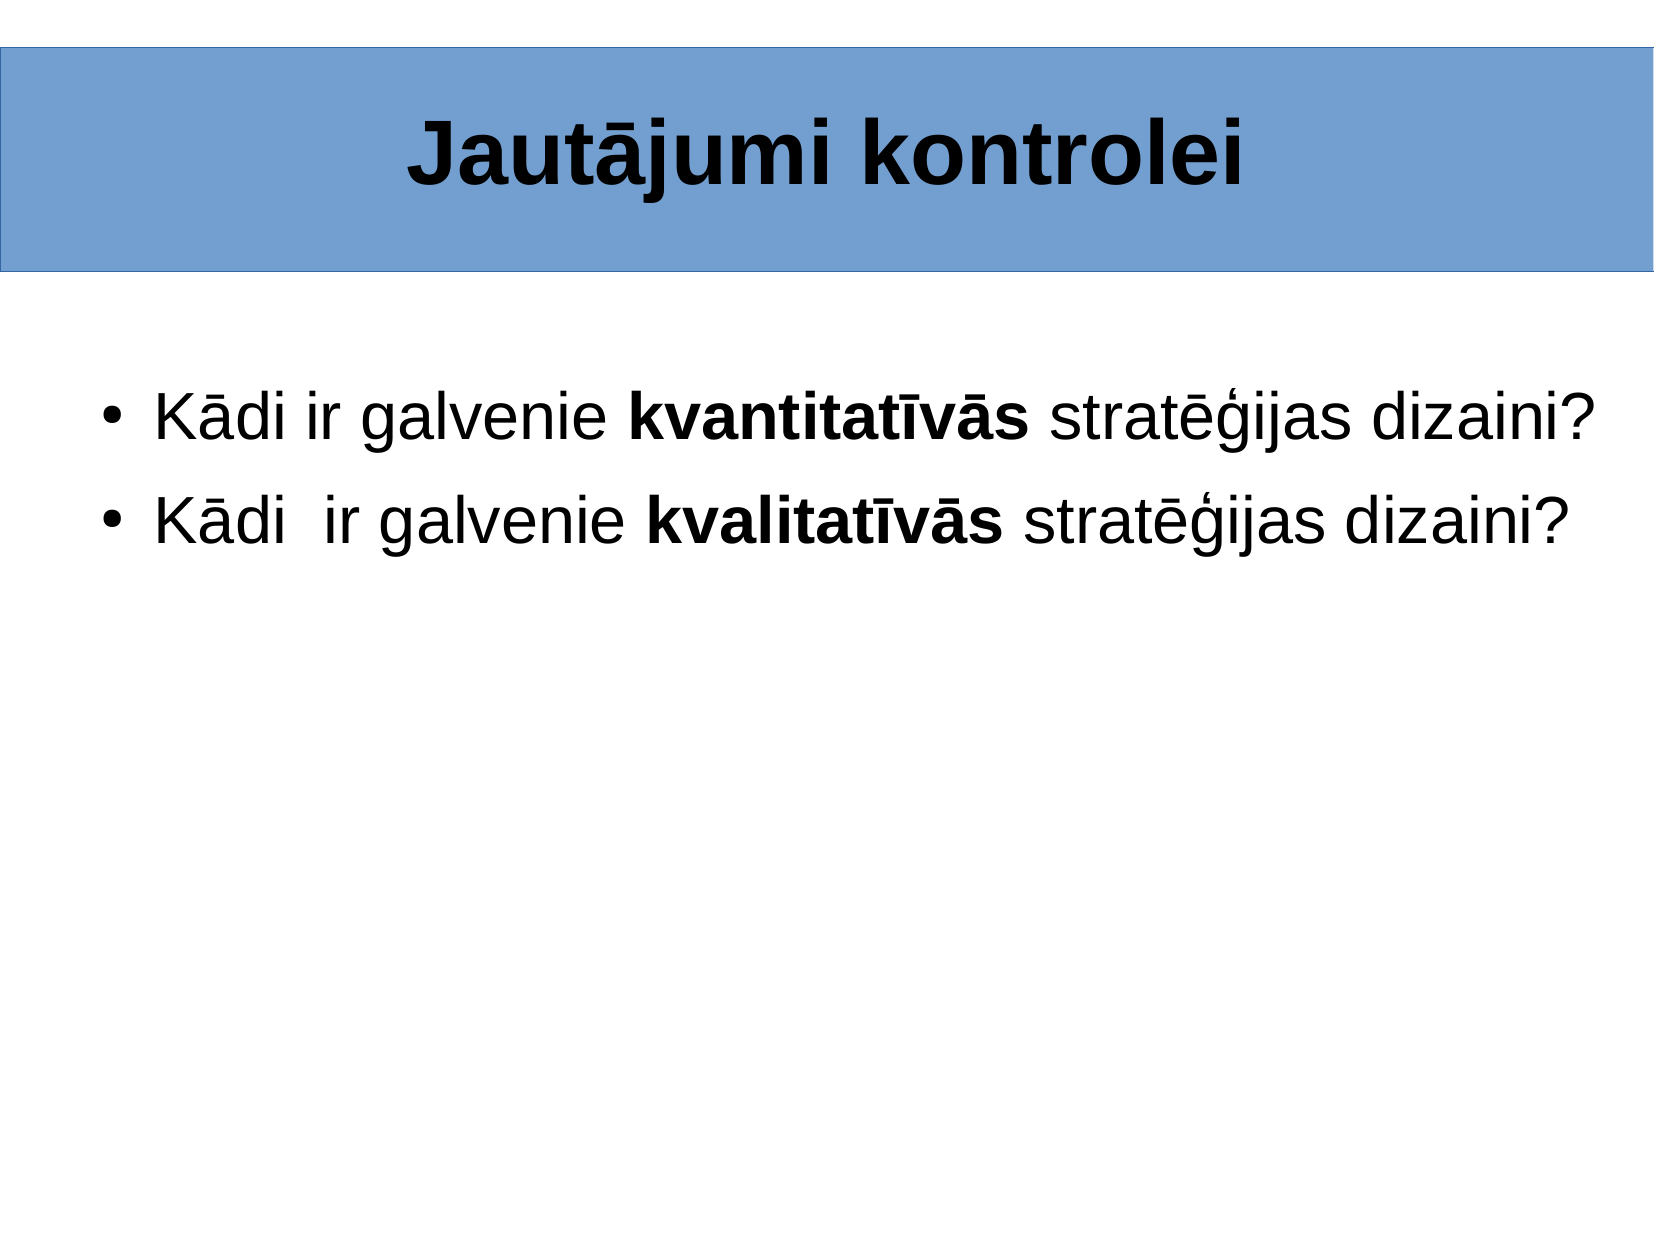

# Jautājumi kontrolei
Kādi ir galvenie kvantitatīvās stratēģijas dizaini?
Kādi ir galvenie kvalitatīvās stratēģijas dizaini?